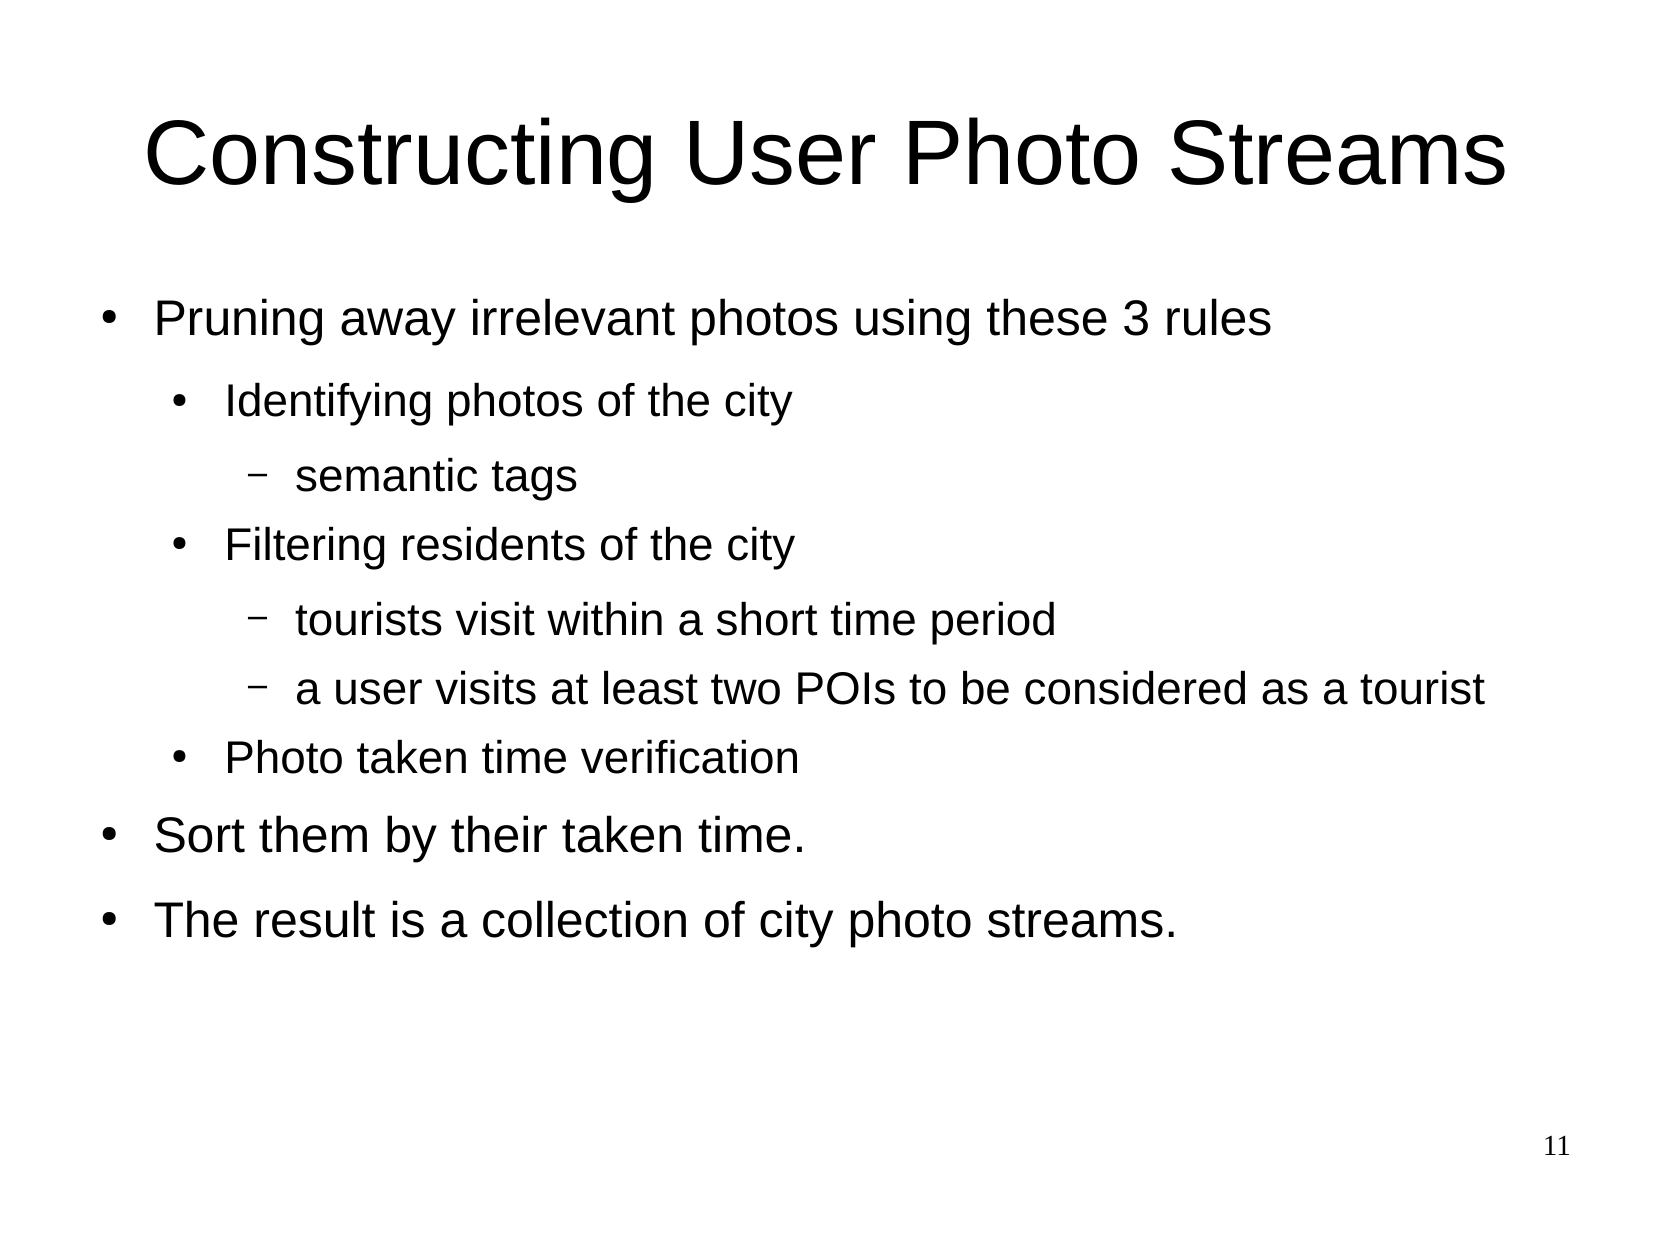

# Constructing User Photo Streams
Pruning away irrelevant photos using these 3 rules
Identifying photos of the city
semantic tags
Filtering residents of the city
tourists visit within a short time period
a user visits at least two POIs to be considered as a tourist
Photo taken time veriﬁcation
Sort them by their taken time.
The result is a collection of city photo streams.
11